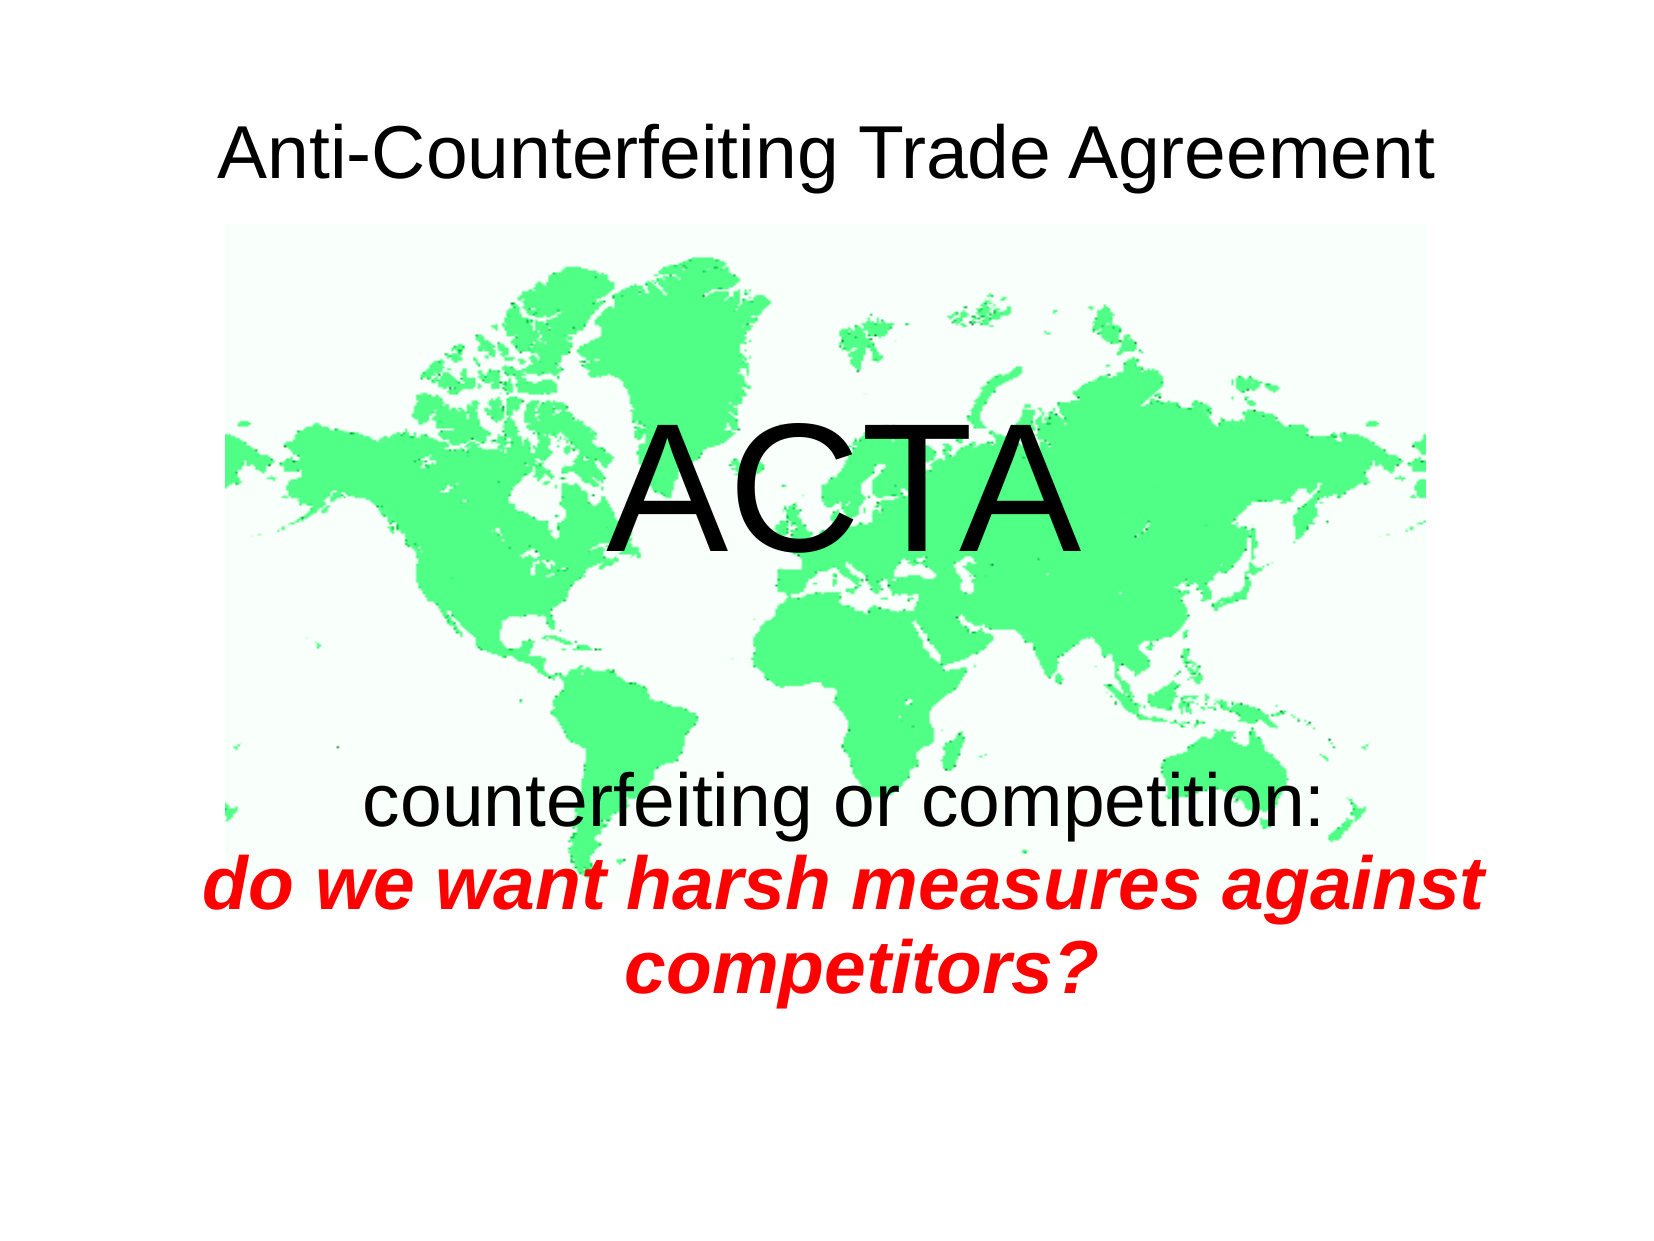

# Anti-Counterfeiting Trade Agreement
ACTA
counterfeiting or competition:
do we want harsh measures against competitors?